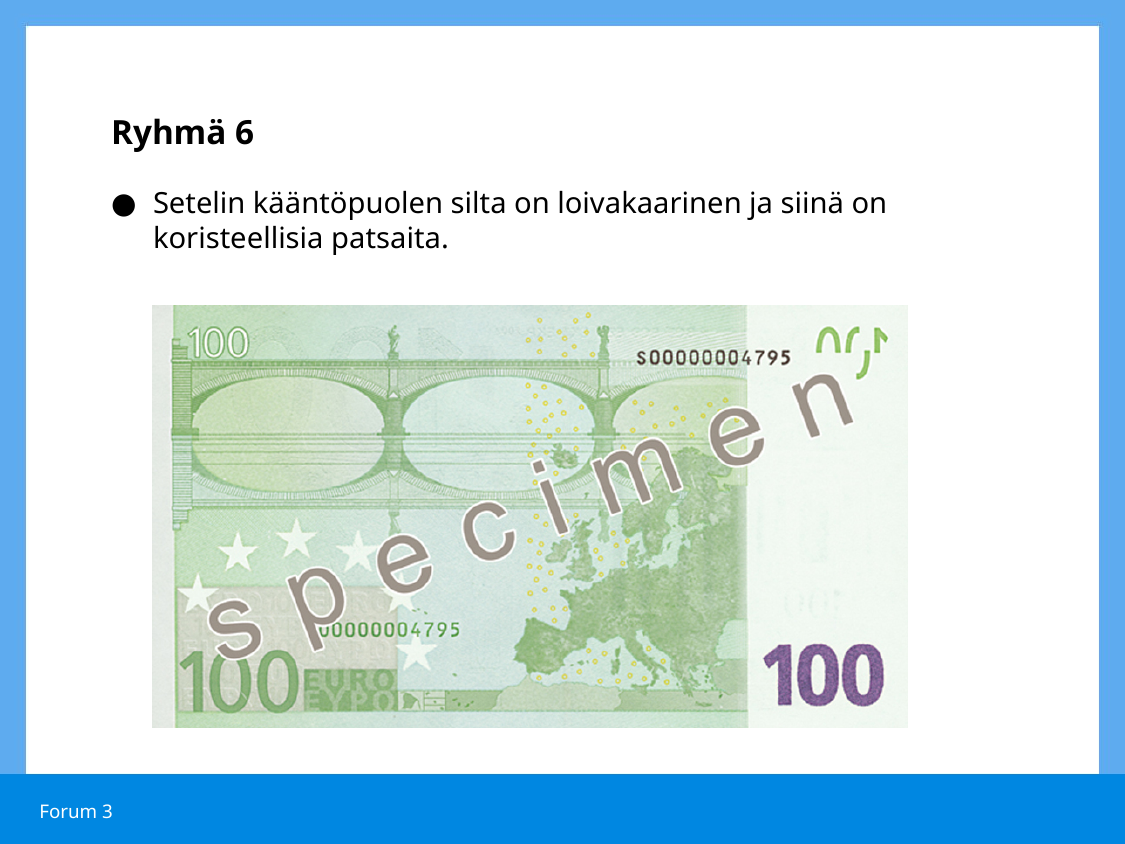

# Ryhmä 6
Setelin kääntöpuolen silta on loivakaarinen ja siinä on koristeellisia patsaita.